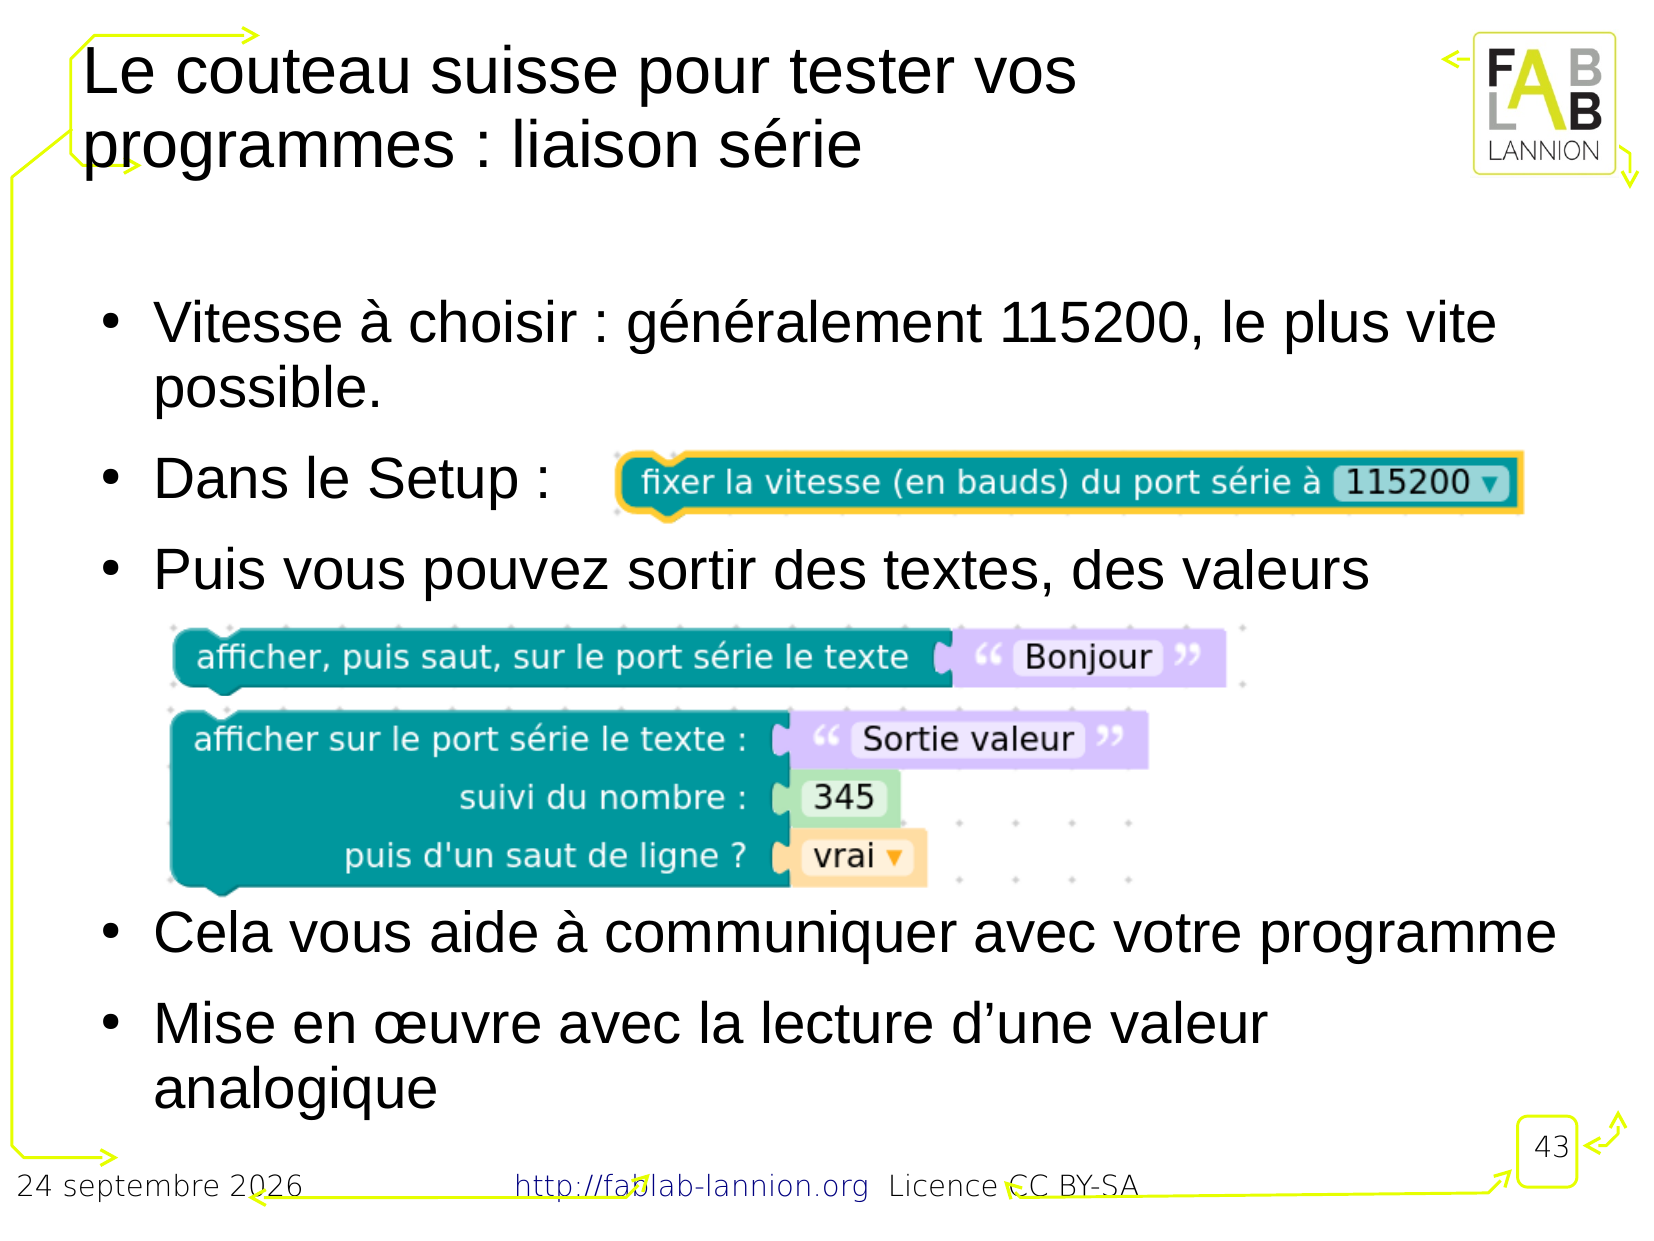

# Le couteau suisse pour tester vos programmes : liaison série
Vitesse à choisir : généralement 115200, le plus vite possible.
Dans le Setup :
Puis vous pouvez sortir des textes, des valeurs
Cela vous aide à communiquer avec votre programme
Mise en œuvre avec la lecture d’une valeur analogique
43